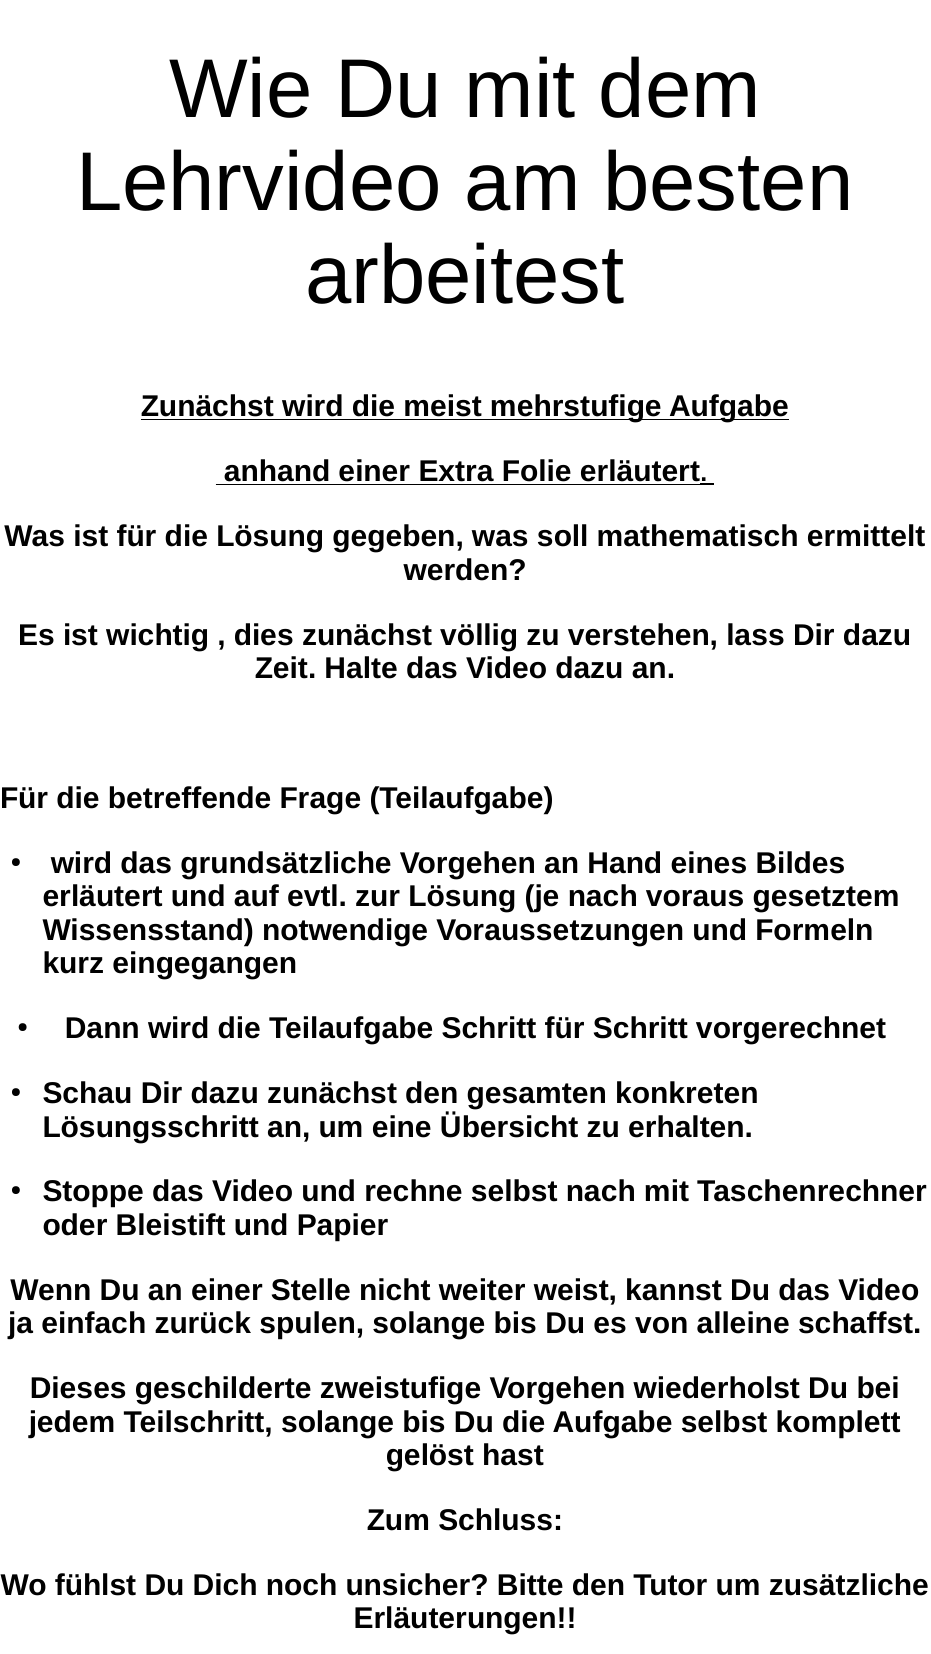

# Wie Du mit dem Lehrvideo am besten arbeitest
Zunächst wird die meist mehrstufige Aufgabe
 anhand einer Extra Folie erläutert.
Was ist für die Lösung gegeben, was soll mathematisch ermittelt werden?
Es ist wichtig , dies zunächst völlig zu verstehen, lass Dir dazu Zeit. Halte das Video dazu an.
Für die betreffende Frage (Teilaufgabe)
 wird das grundsätzliche Vorgehen an Hand eines Bildes erläutert und auf evtl. zur Lösung (je nach voraus gesetztem Wissensstand) notwendige Voraussetzungen und Formeln kurz eingegangen
Dann wird die Teilaufgabe Schritt für Schritt vorgerechnet
Schau Dir dazu zunächst den gesamten konkreten Lösungsschritt an, um eine Übersicht zu erhalten.
Stoppe das Video und rechne selbst nach mit Taschenrechner oder Bleistift und Papier
Wenn Du an einer Stelle nicht weiter weist, kannst Du das Video ja einfach zurück spulen, solange bis Du es von alleine schaffst.
Dieses geschilderte zweistufige Vorgehen wiederholst Du bei jedem Teilschritt, solange bis Du die Aufgabe selbst komplett gelöst hast
Zum Schluss:
Wo fühlst Du Dich noch unsicher? Bitte den Tutor um zusätzliche Erläuterungen!!